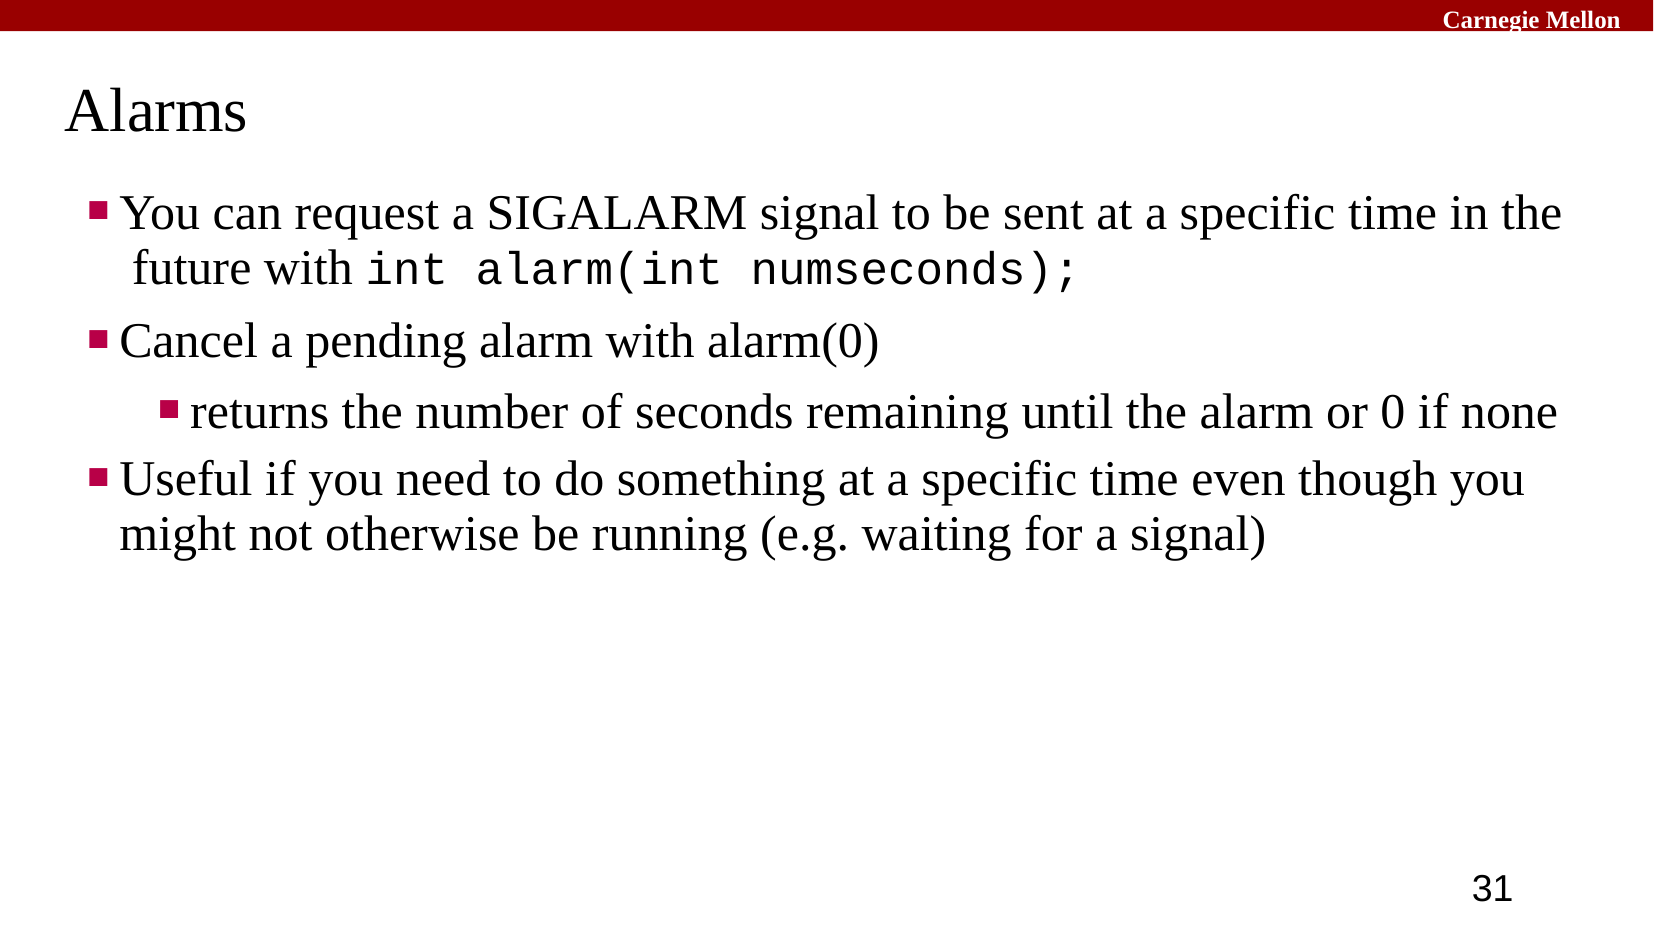

# Alarms
You can request a SIGALARM signal to be sent at a specific time in the future with int alarm(int numseconds);
Cancel a pending alarm with alarm(0)
returns the number of seconds remaining until the alarm or 0 if none
Useful if you need to do something at a specific time even though you might not otherwise be running (e.g. waiting for a signal)